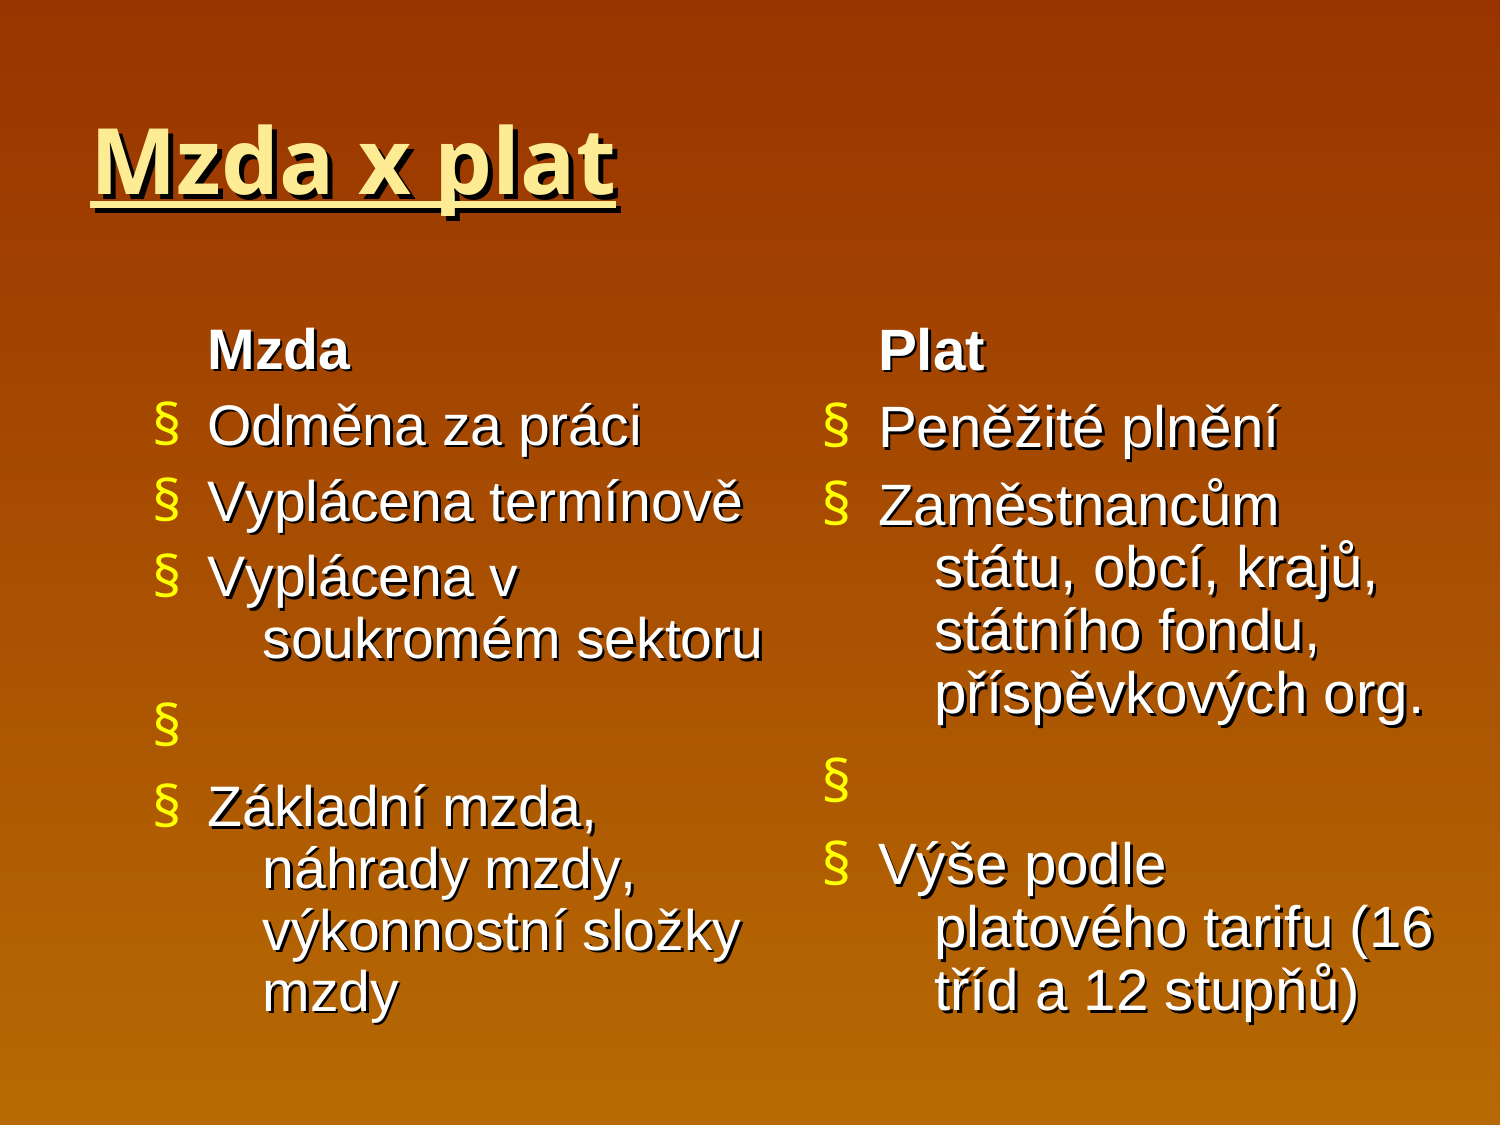

# Mzda x plat
Mzda
Odměna za práci
Vyplácena termínově
Vyplácena v soukromém sektoru
Základní mzda, náhrady mzdy, výkonnostní složky mzdy
Plat
Peněžité plnění
Zaměstnancům státu, obcí, krajů, státního fondu, příspěvkových org.
Výše podle platového tarifu (16 tříd a 12 stupňů)